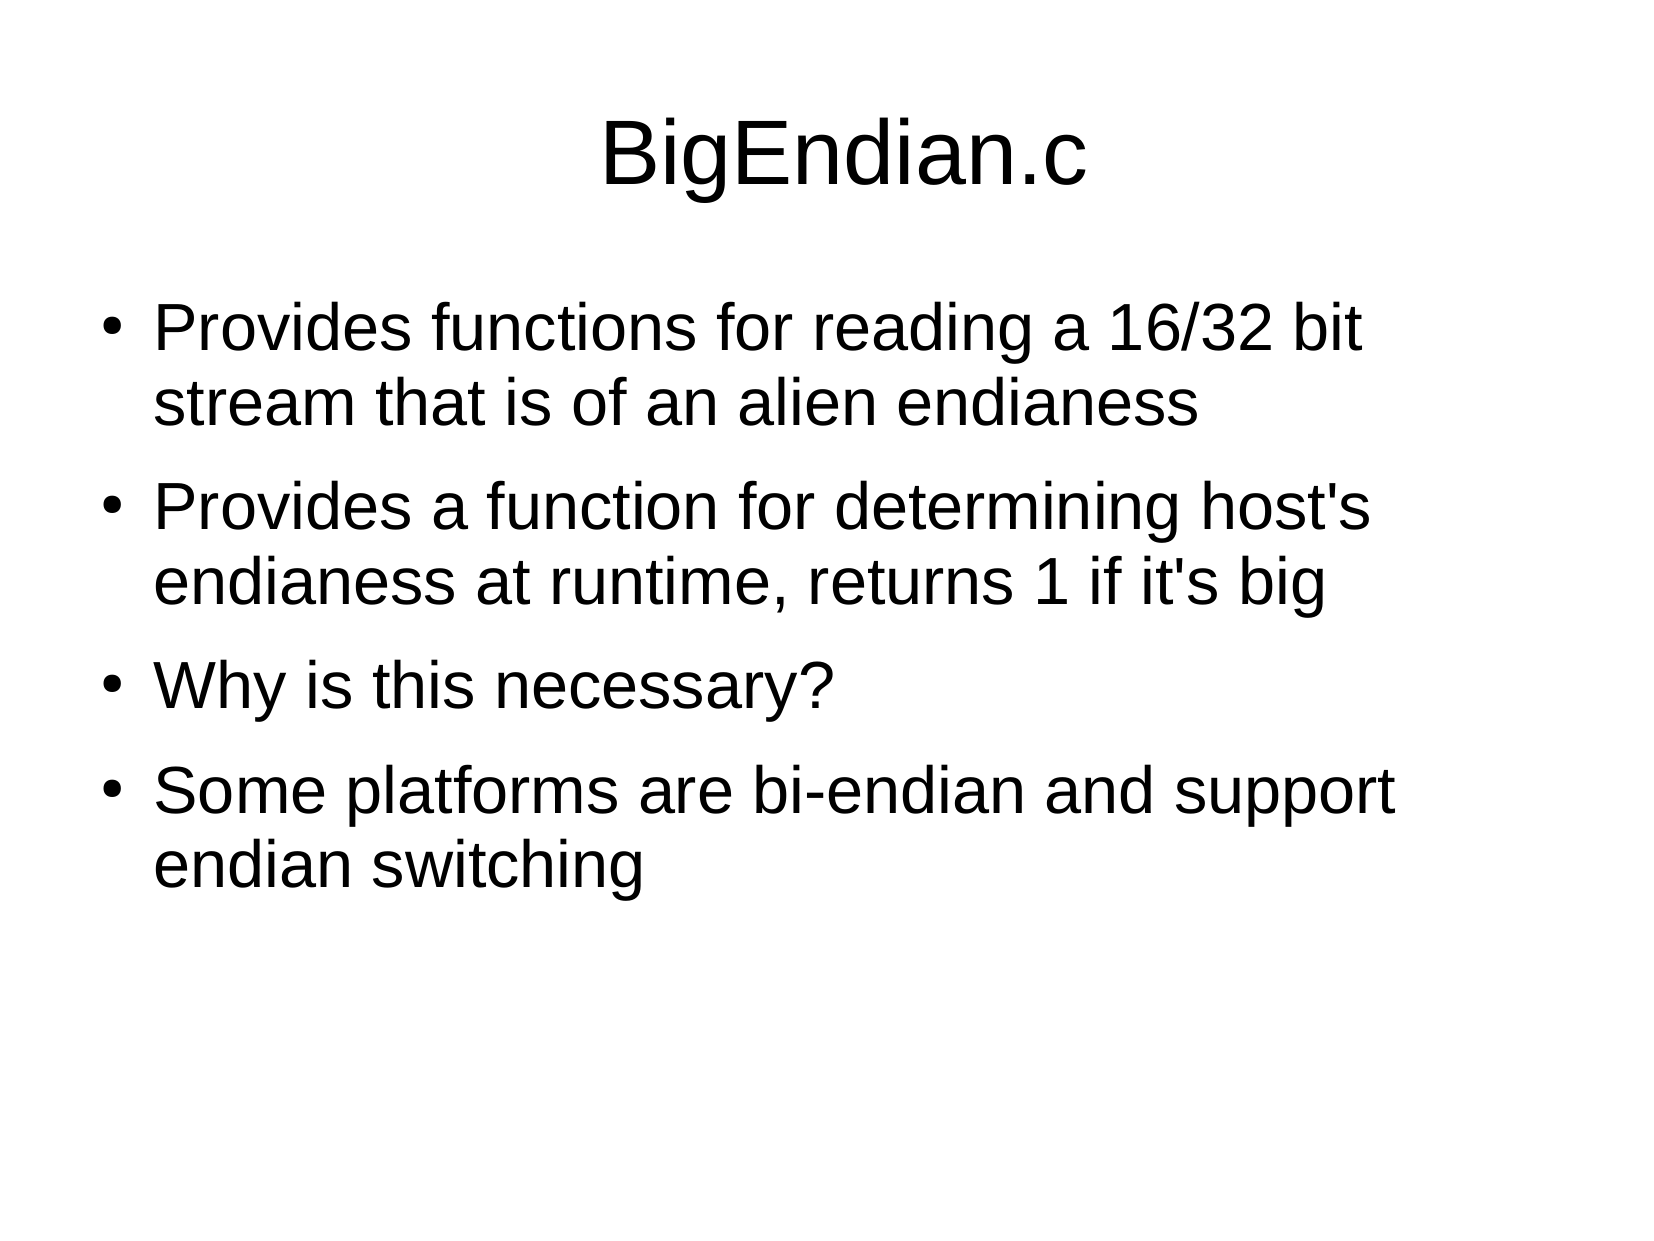

# BigEndian.c
Provides functions for reading a 16/32 bit stream that is of an alien endianess
Provides a function for determining host's endianess at runtime, returns 1 if it's big
Why is this necessary?
Some platforms are bi-endian and support endian switching